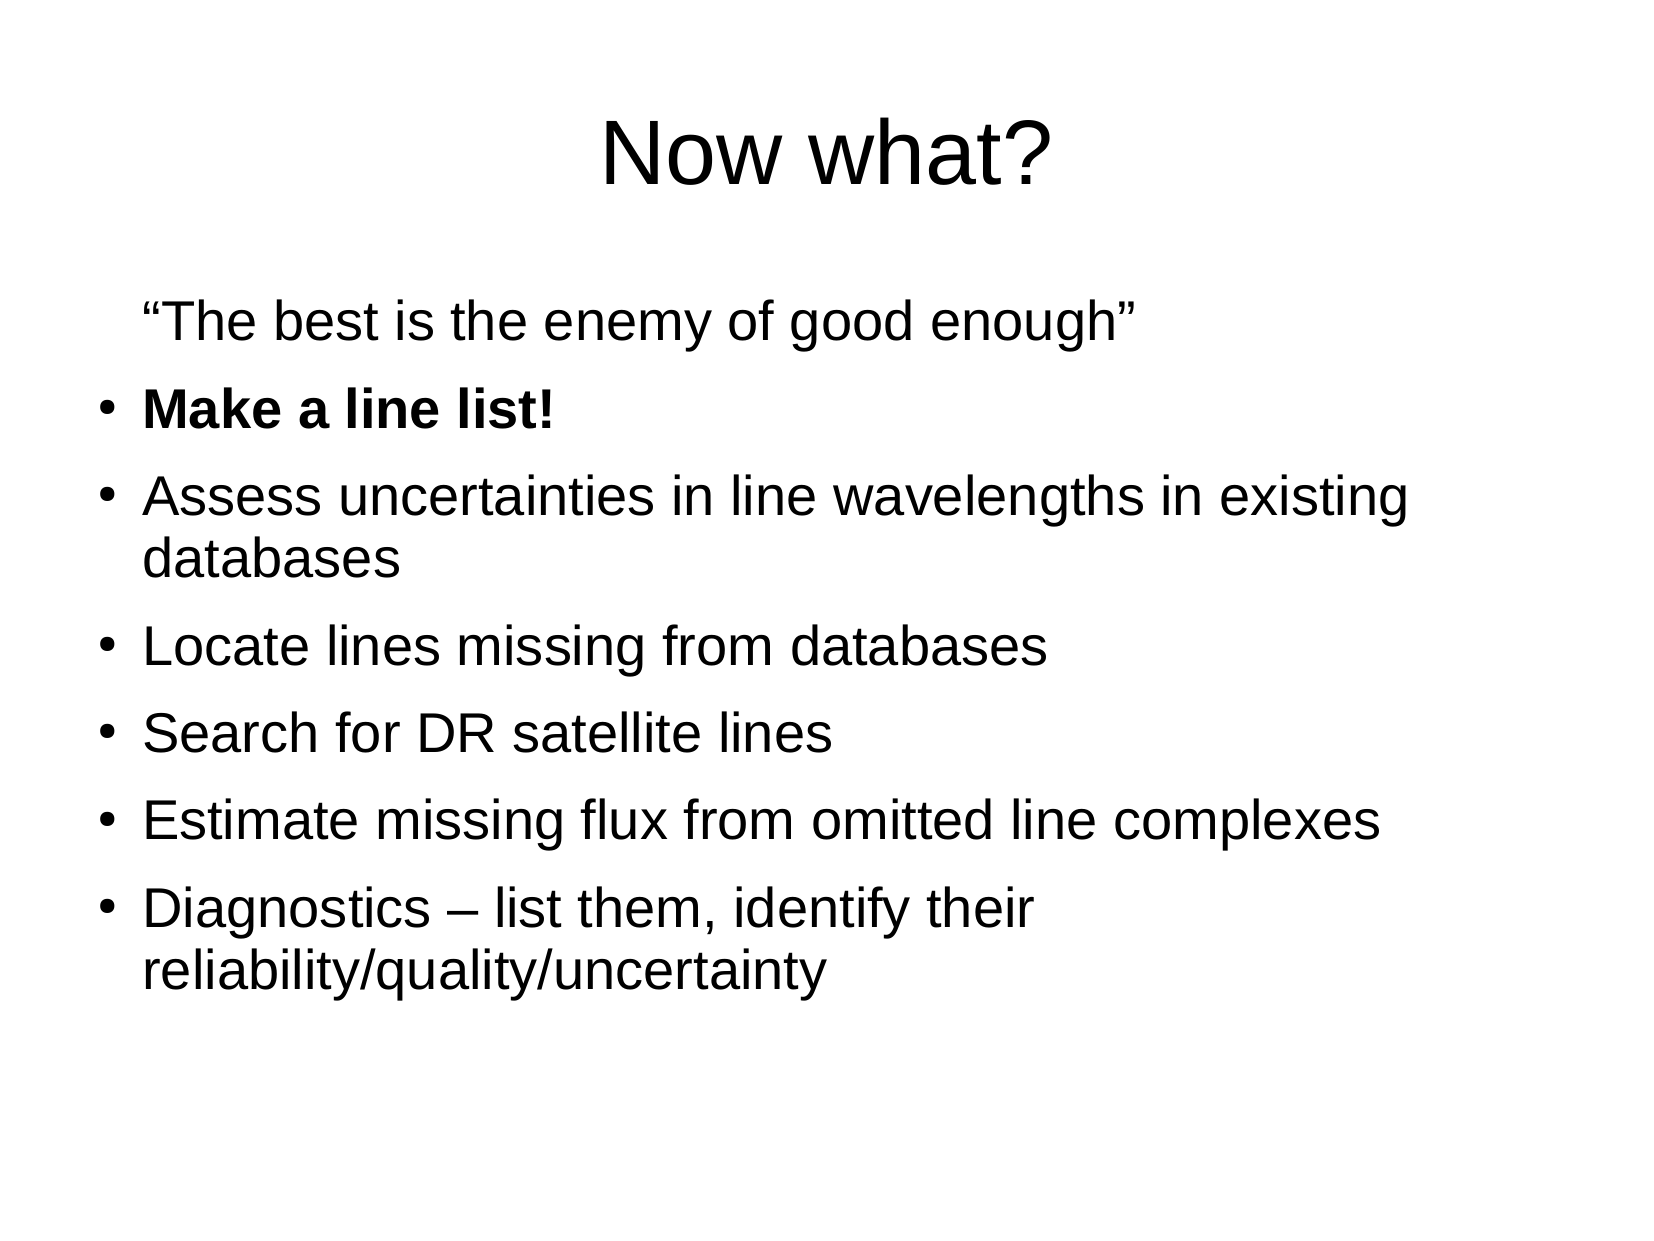

# Now what?
“The best is the enemy of good enough”
Make a line list!
Assess uncertainties in line wavelengths in existing databases
Locate lines missing from databases
Search for DR satellite lines
Estimate missing flux from omitted line complexes
Diagnostics – list them, identify their reliability/quality/uncertainty